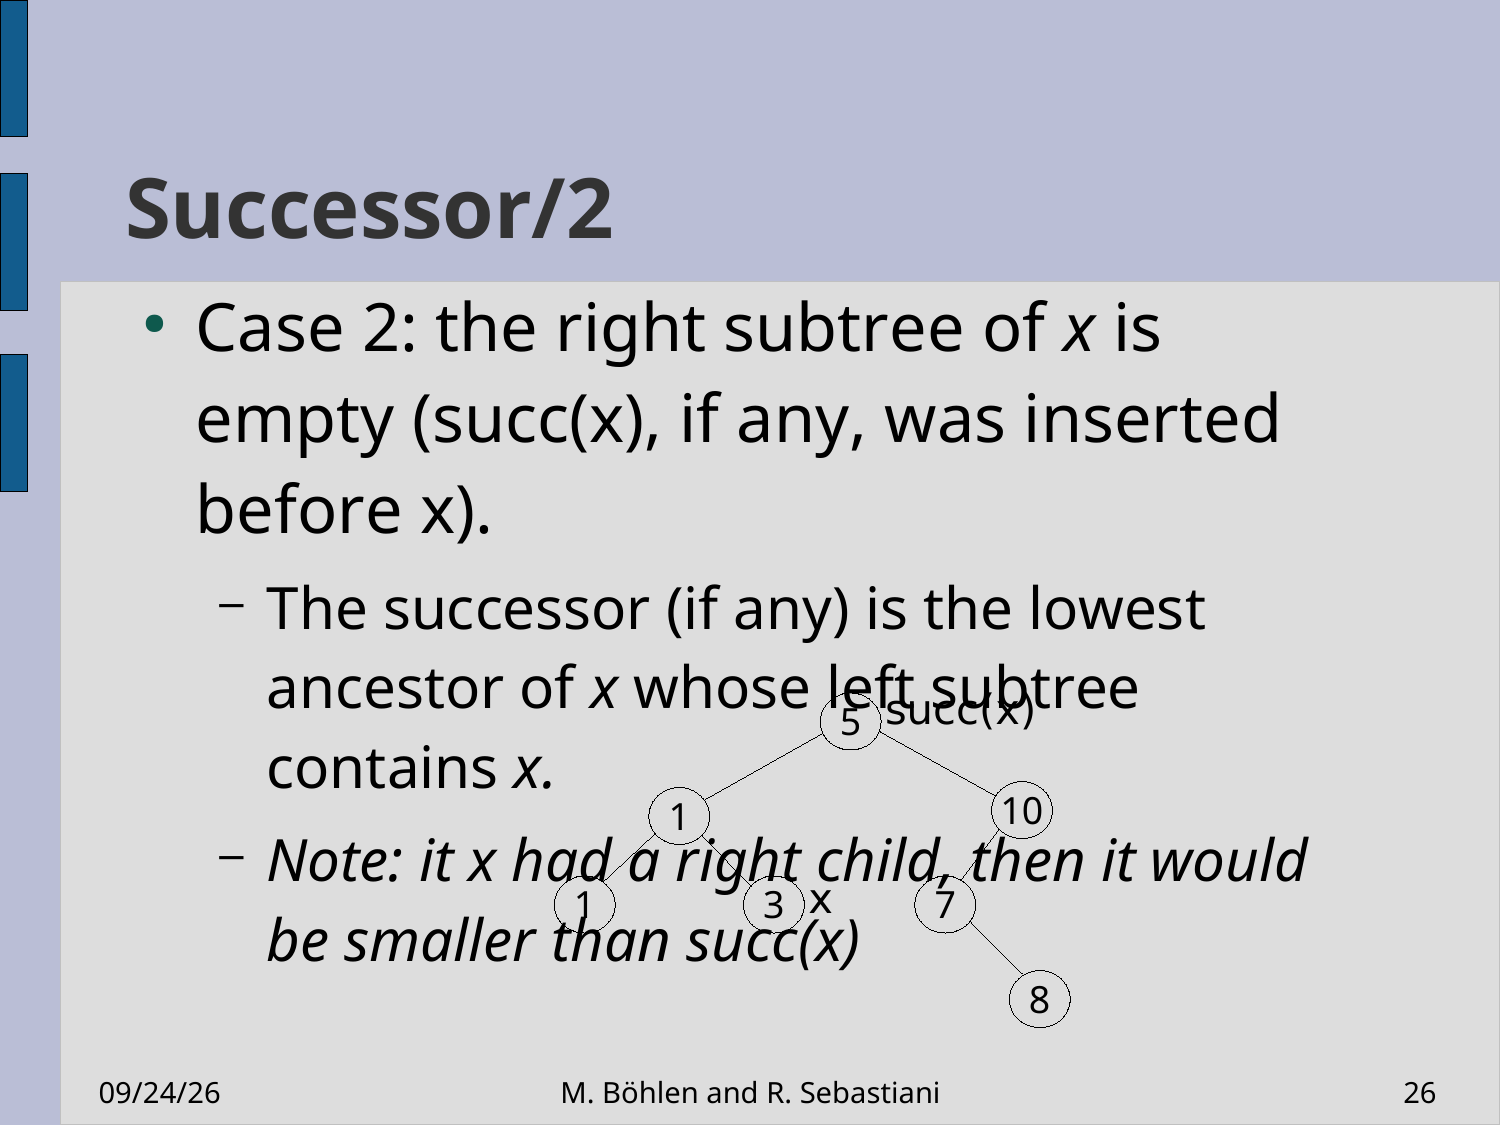

# Successor/2
Case 2: the right subtree of x is empty (succ(x), if any, was inserted before x).
The successor (if any) is the lowest ancestor of x whose left subtree contains x.
Note: it x had a right child, then it would be smaller than succ(x)
succ(x)
5
10
1
x
1
3
7
8
M. Böhlen and R. Sebastiani
26